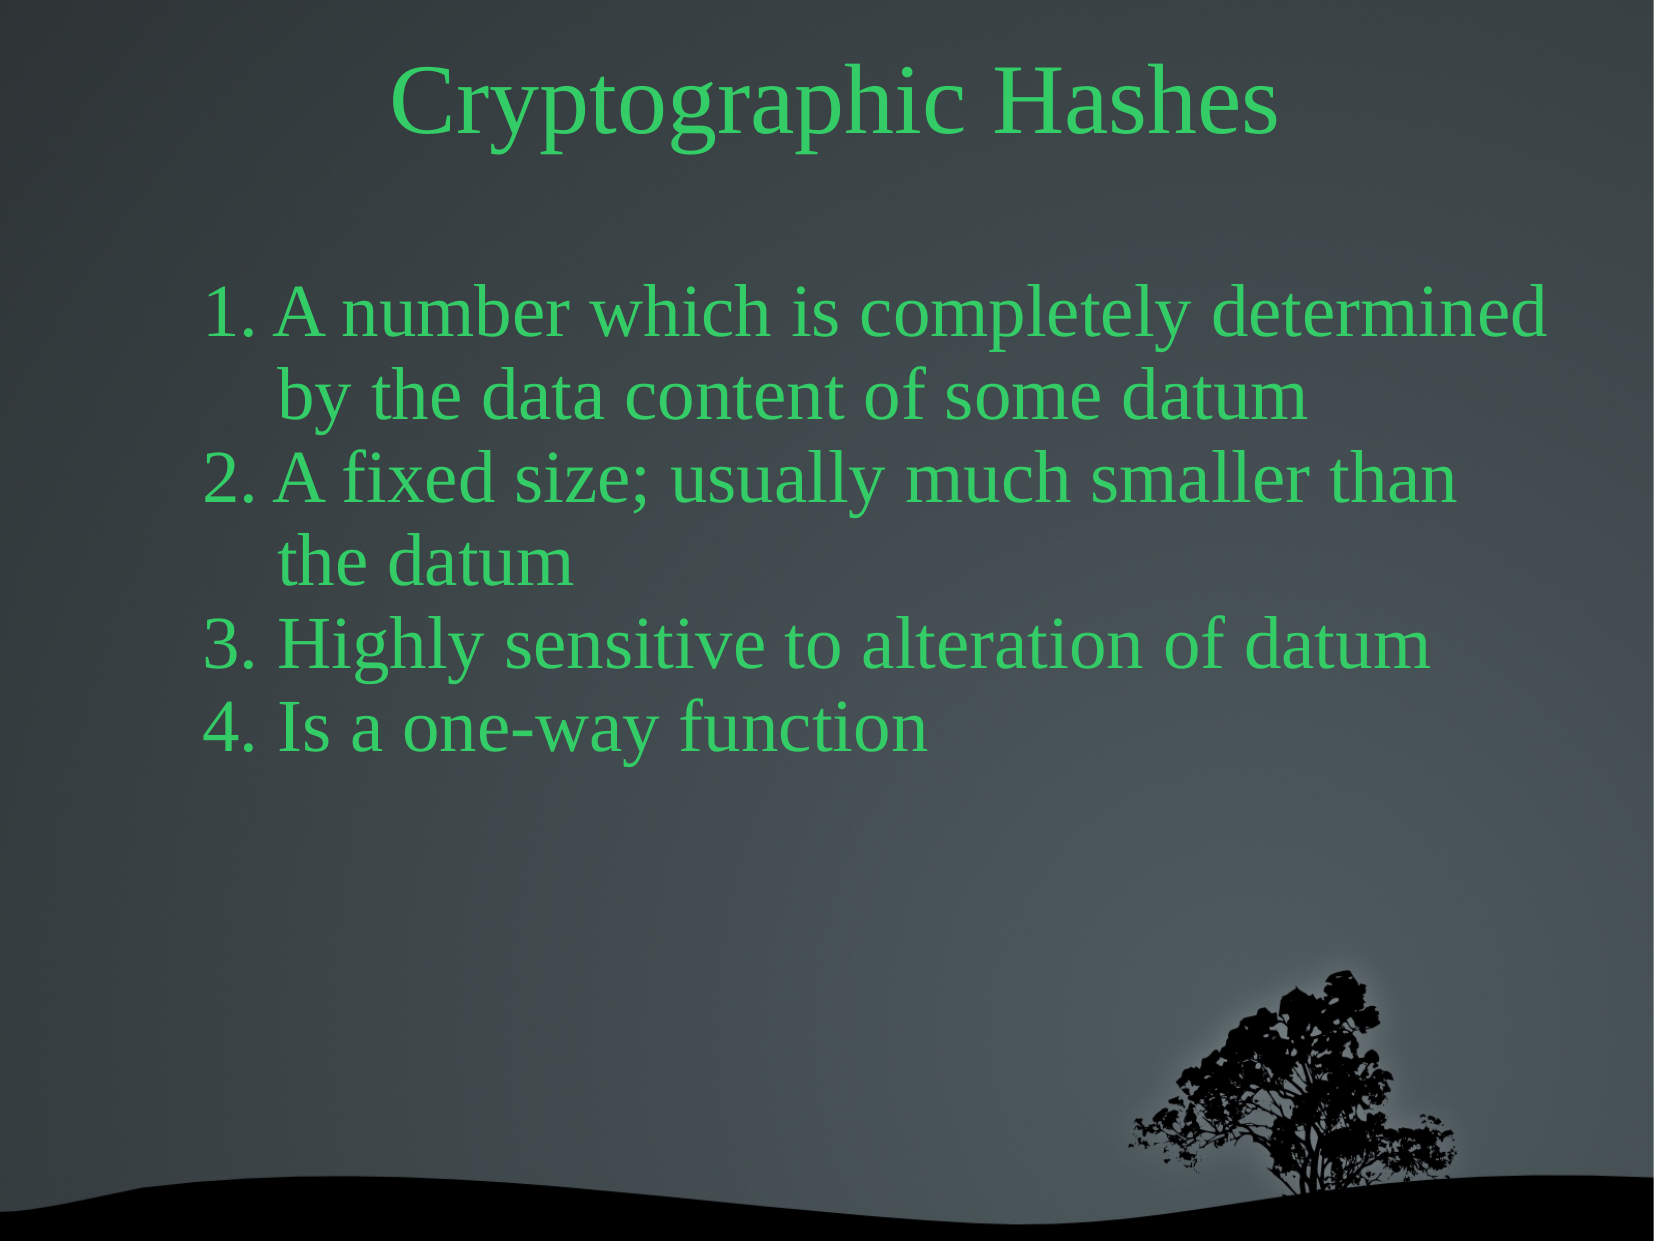

Cryptographic Hashes
1. A number which is completely determined
 by the data content of some datum
2. A fixed size; usually much smaller than
 the datum
3. Highly sensitive to alteration of datum
4. Is a one-way function